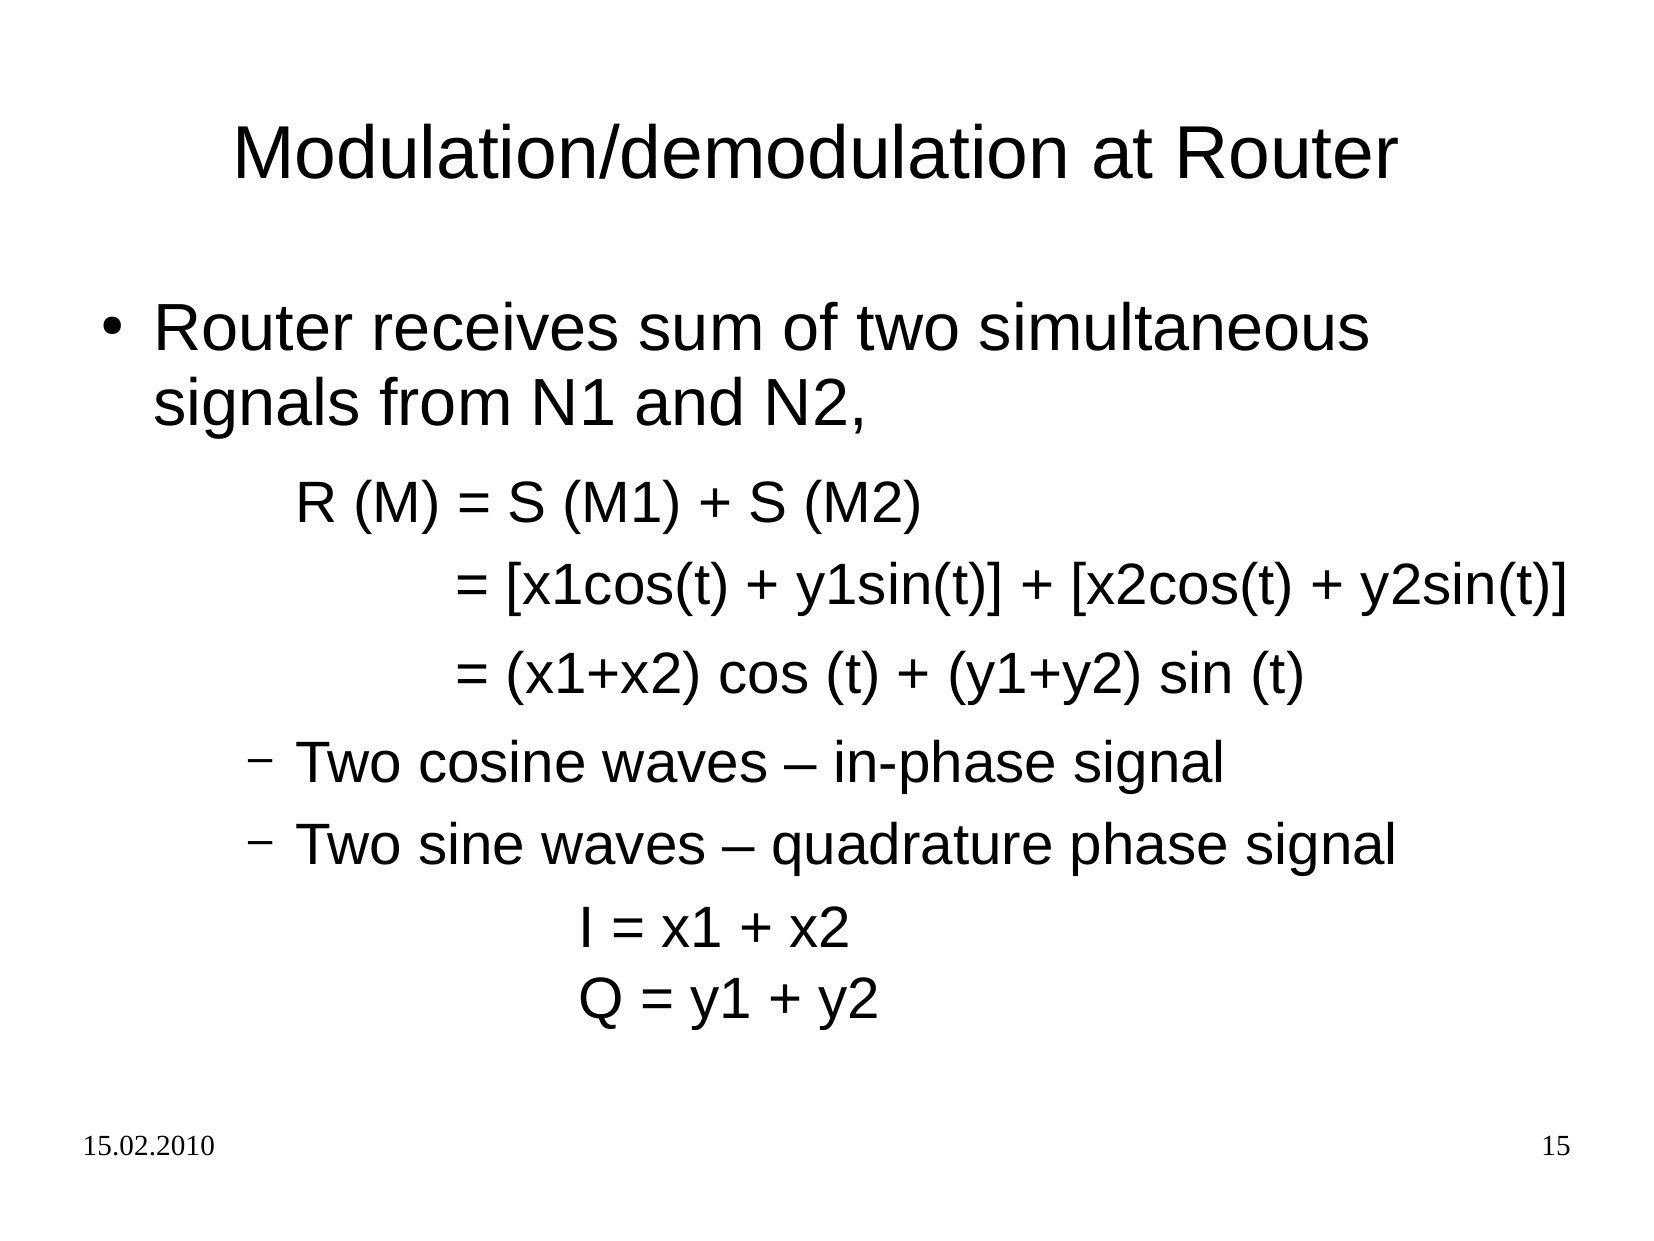

# Modulation/demodulation at Router
Router receives sum of two simultaneous signals from N1 and N2,
R (M) = S (M1) + S (M2)
 		 = [x1cos(t) + y1sin(t)] + [x2cos(t) + y2sin(t)]
 	 = (x1+x2) cos (t) + (y1+y2) sin (t)
Two cosine waves – in-phase signal
Two sine waves – quadrature phase signal
I = x1 + x2
Q = y1 + y2
15.02.2010
15